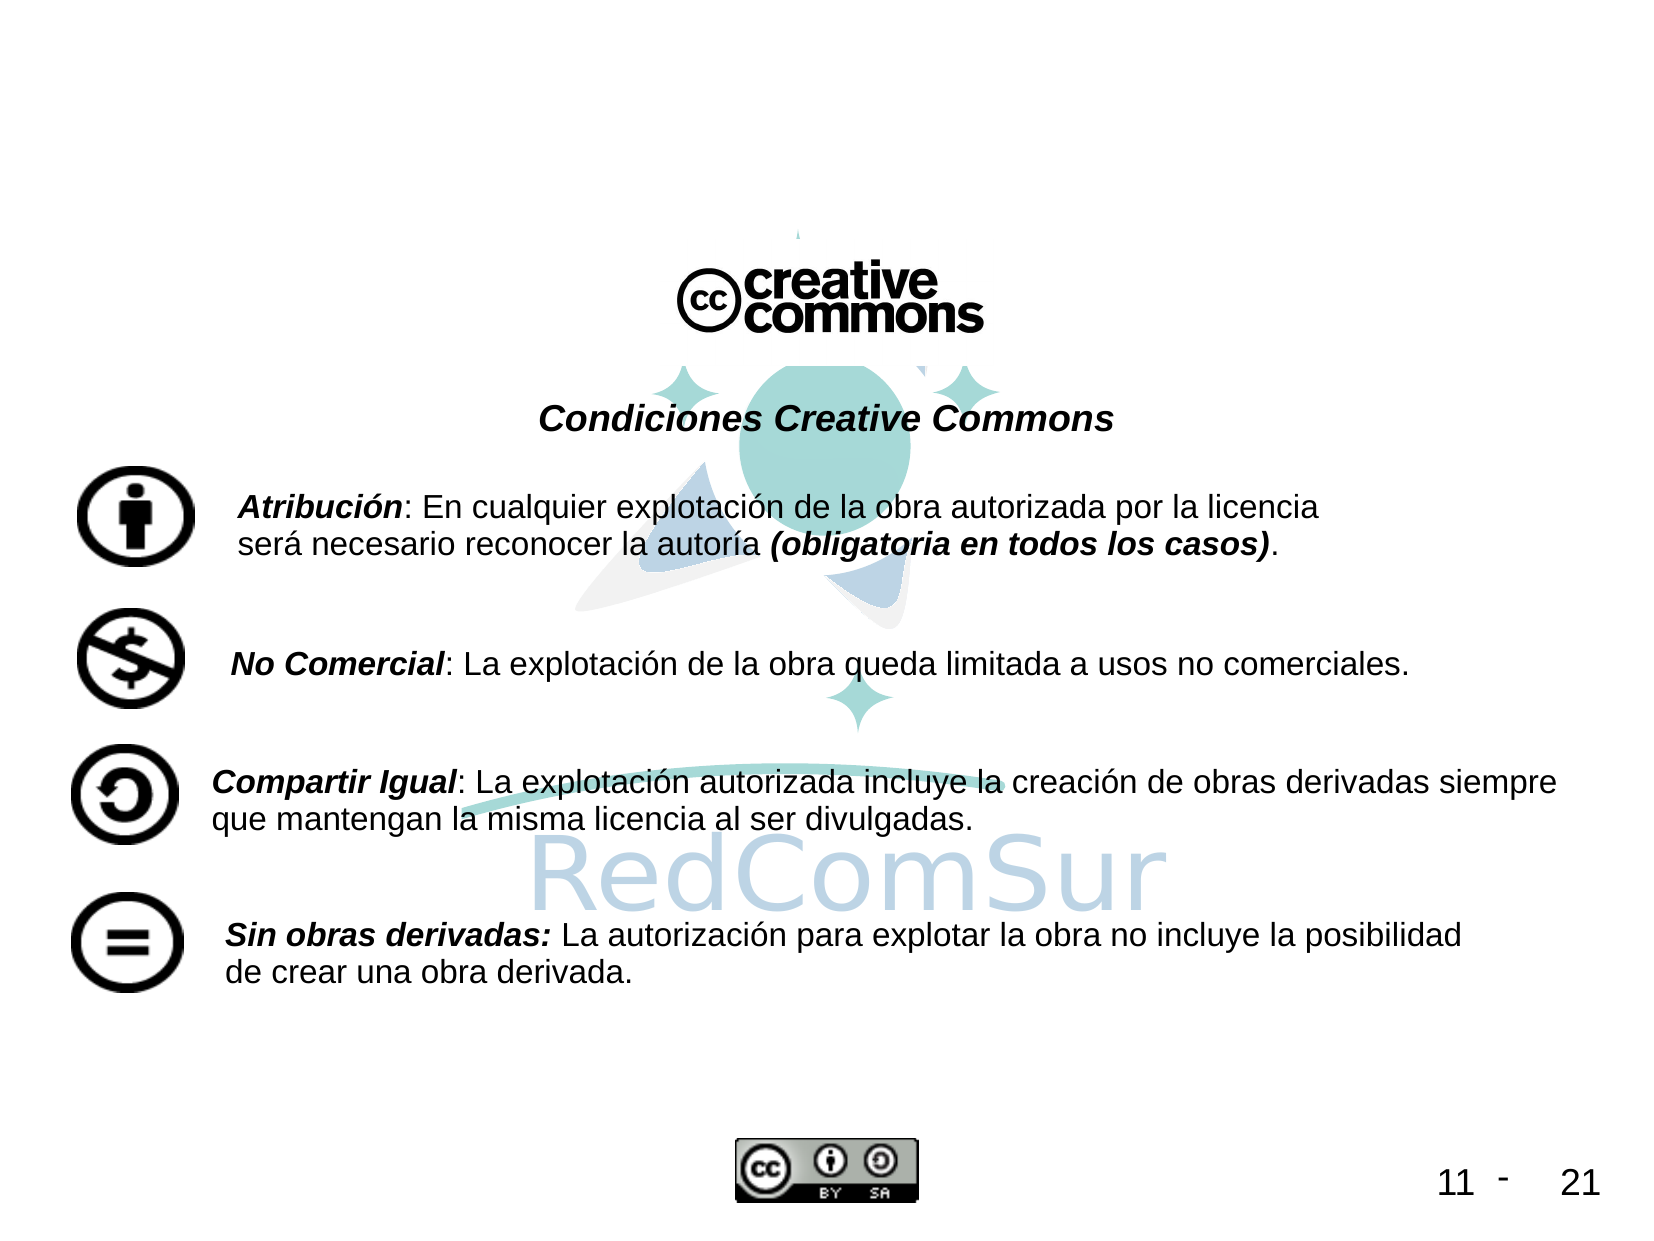

Condiciones Creative Commons
Atribución: En cualquier explotación de la obra autorizada por la licencia
será necesario reconocer la autoría (obligatoria en todos los casos).
No Comercial: La explotación de la obra queda limitada a usos no comerciales.
Compartir Igual: La explotación autorizada incluye la creación de obras derivadas siempre
que mantengan la misma licencia al ser divulgadas.
Sin obras derivadas: La autorización para explotar la obra no incluye la posibilidad
de crear una obra derivada.
-
21